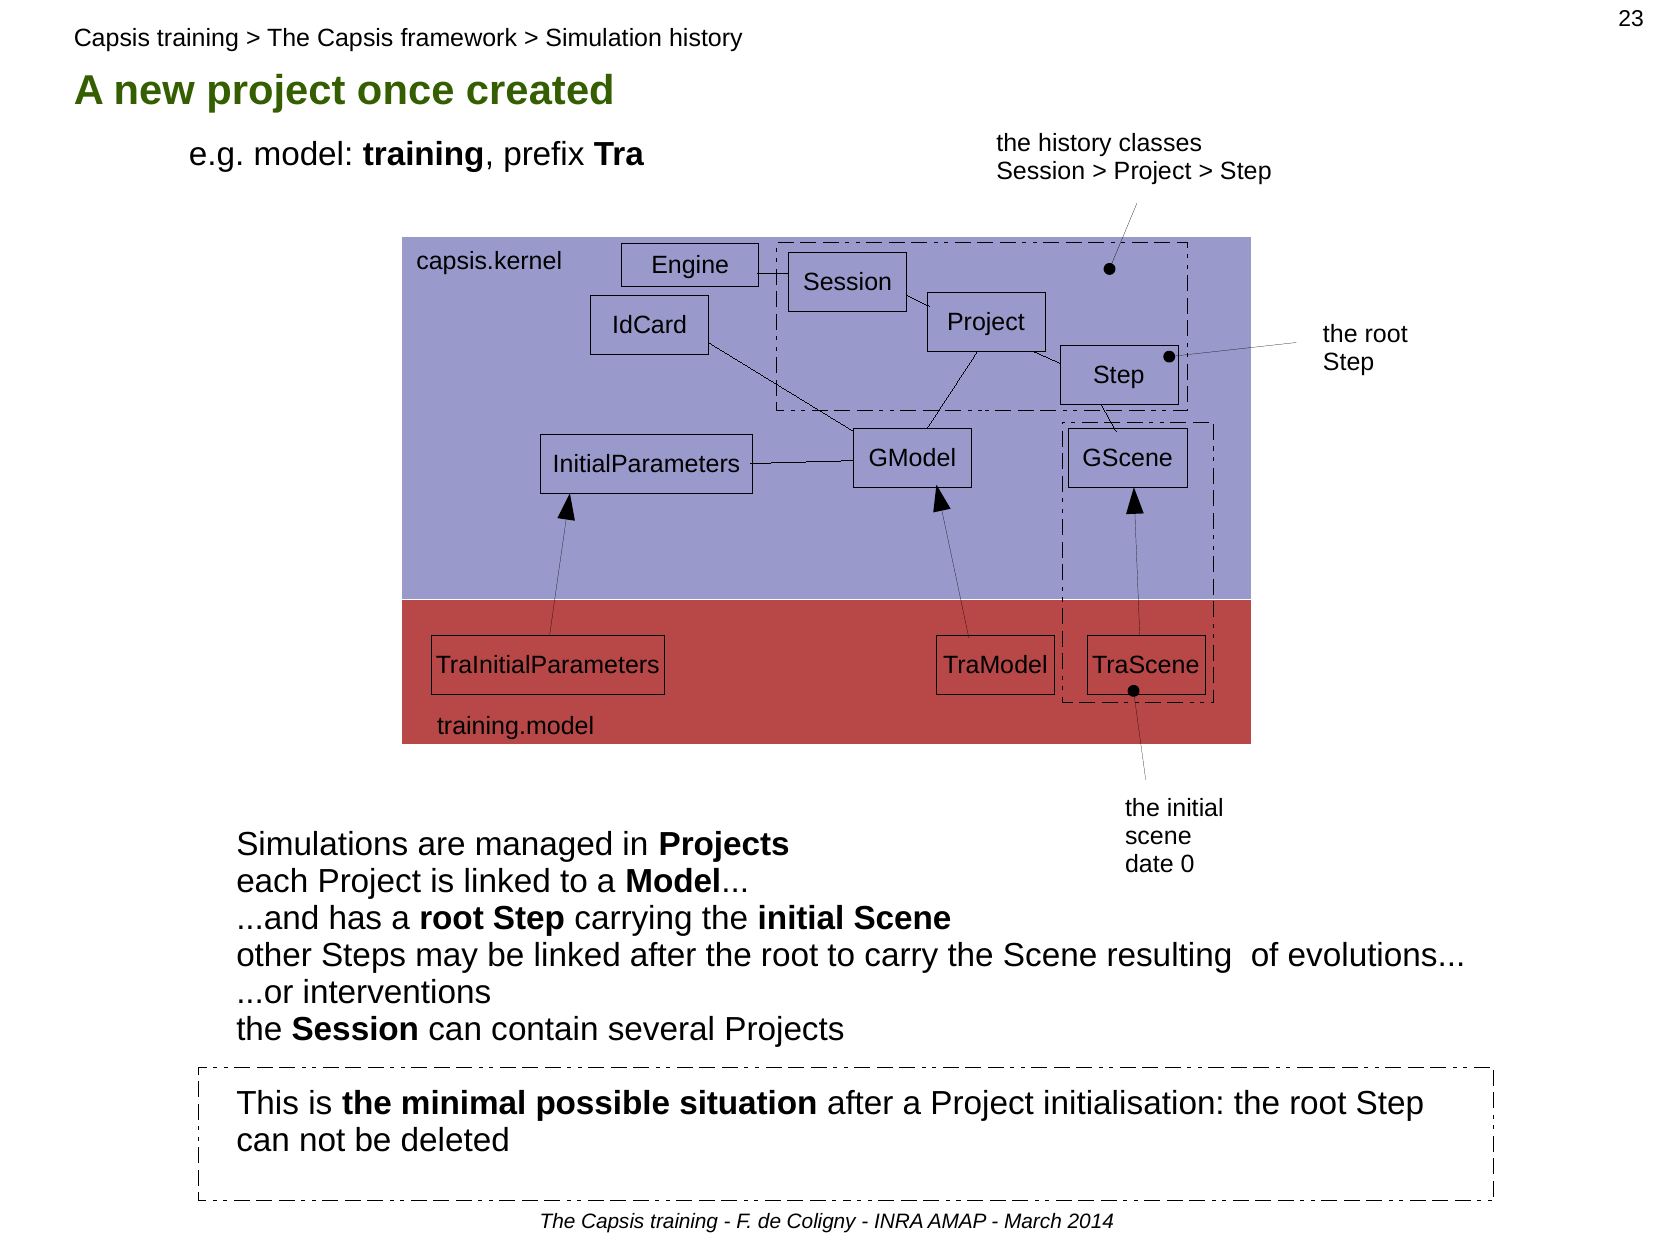

23
Capsis training > The Capsis framework > Simulation history
A new project once created
the history classes
Session > Project > Step
e.g. model: training, prefix Tra
capsis.kernel
Engine
Session
Project
IdCard
the root Step
Step
GModel
GScene
InitialParameters
TraInitialParameters
TraModel
TraScene
the initial scene
date 0
training.model
Simulations are managed in Projects
each Project is linked to a Model...
...and has a root Step carrying the initial Scene
other Steps may be linked after the root to carry the Scene resulting of evolutions...
...or interventions
the Session can contain several Projects
This is the minimal possible situation after a Project initialisation: the root Step can not be deleted
The Capsis training - F. de Coligny - INRA AMAP - March 2014